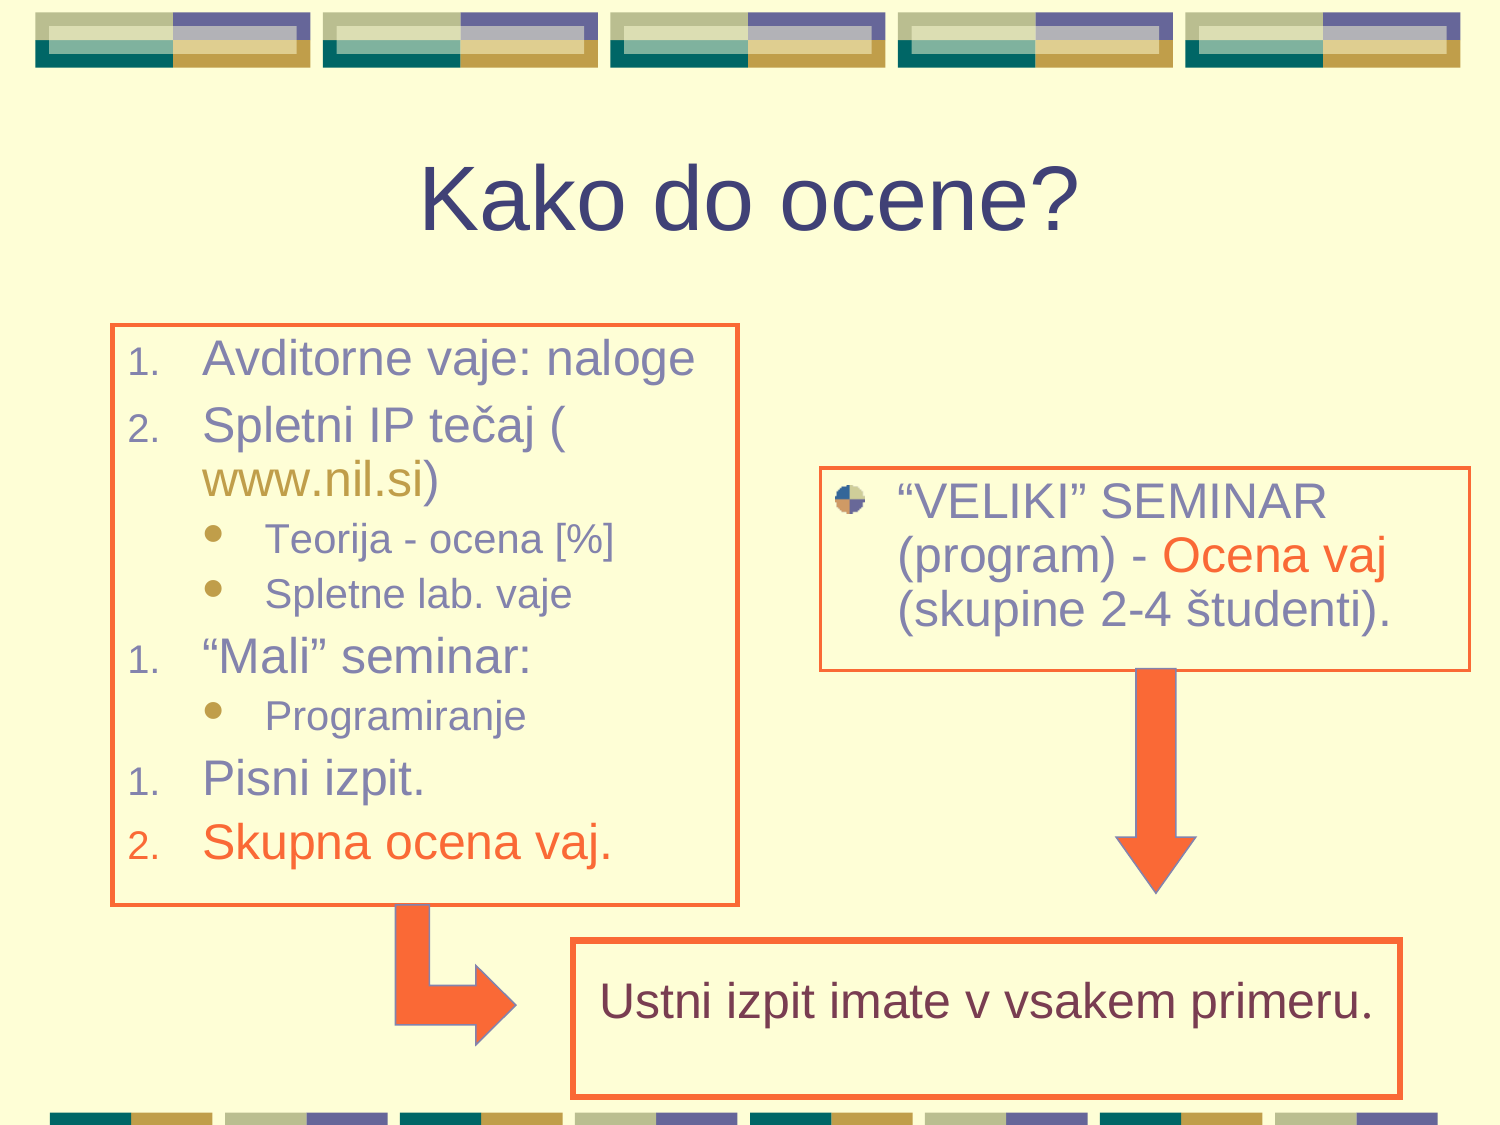

# Kako do ocene?
Avditorne vaje: naloge
Spletni IP tečaj (www.nil.si)
Teorija - ocena [%]
Spletne lab. vaje
“Mali” seminar:
Programiranje
Pisni izpit.
Skupna ocena vaj.
“VELIKI” SEMINAR (program) - Ocena vaj (skupine 2-4 študenti).
Ustni izpit imate v vsakem primeru.